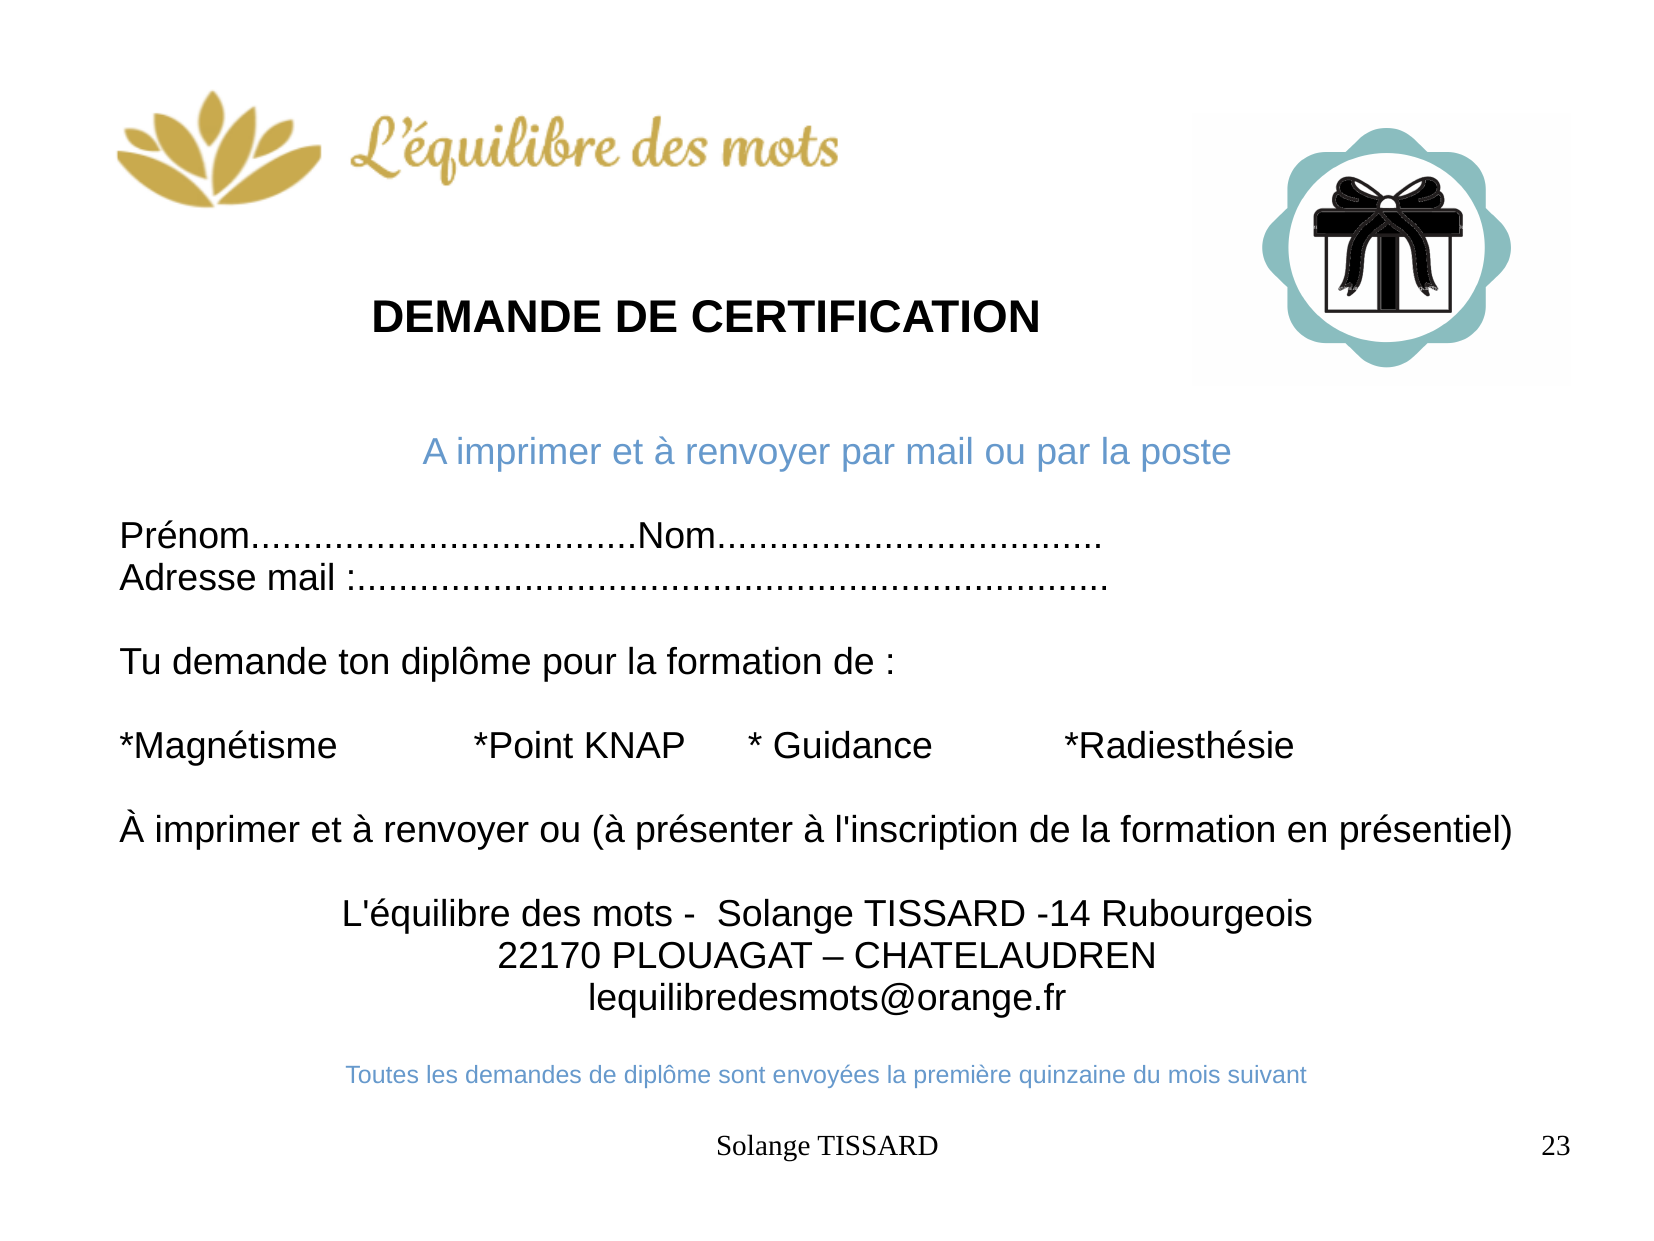

DEMANDE DE CERTIFICATION
# A imprimer et à renvoyer par mail ou par la poste
Prénom.....................................Nom.....................................
Adresse mail :........................................................................
Tu demande ton diplôme pour la formation de :
*Magnétisme	 	*Point KNAP * Guidance 	*Radiesthésie
À imprimer et à renvoyer ou (à présenter à l'inscription de la formation en présentiel)
L'équilibre des mots - Solange TISSARD -14 Rubourgeois
22170 PLOUAGAT – CHATELAUDREN
lequilibredesmots@orange.fr
Toutes les demandes de diplôme sont envoyées la première quinzaine du mois suivant
Solange TISSARD
23